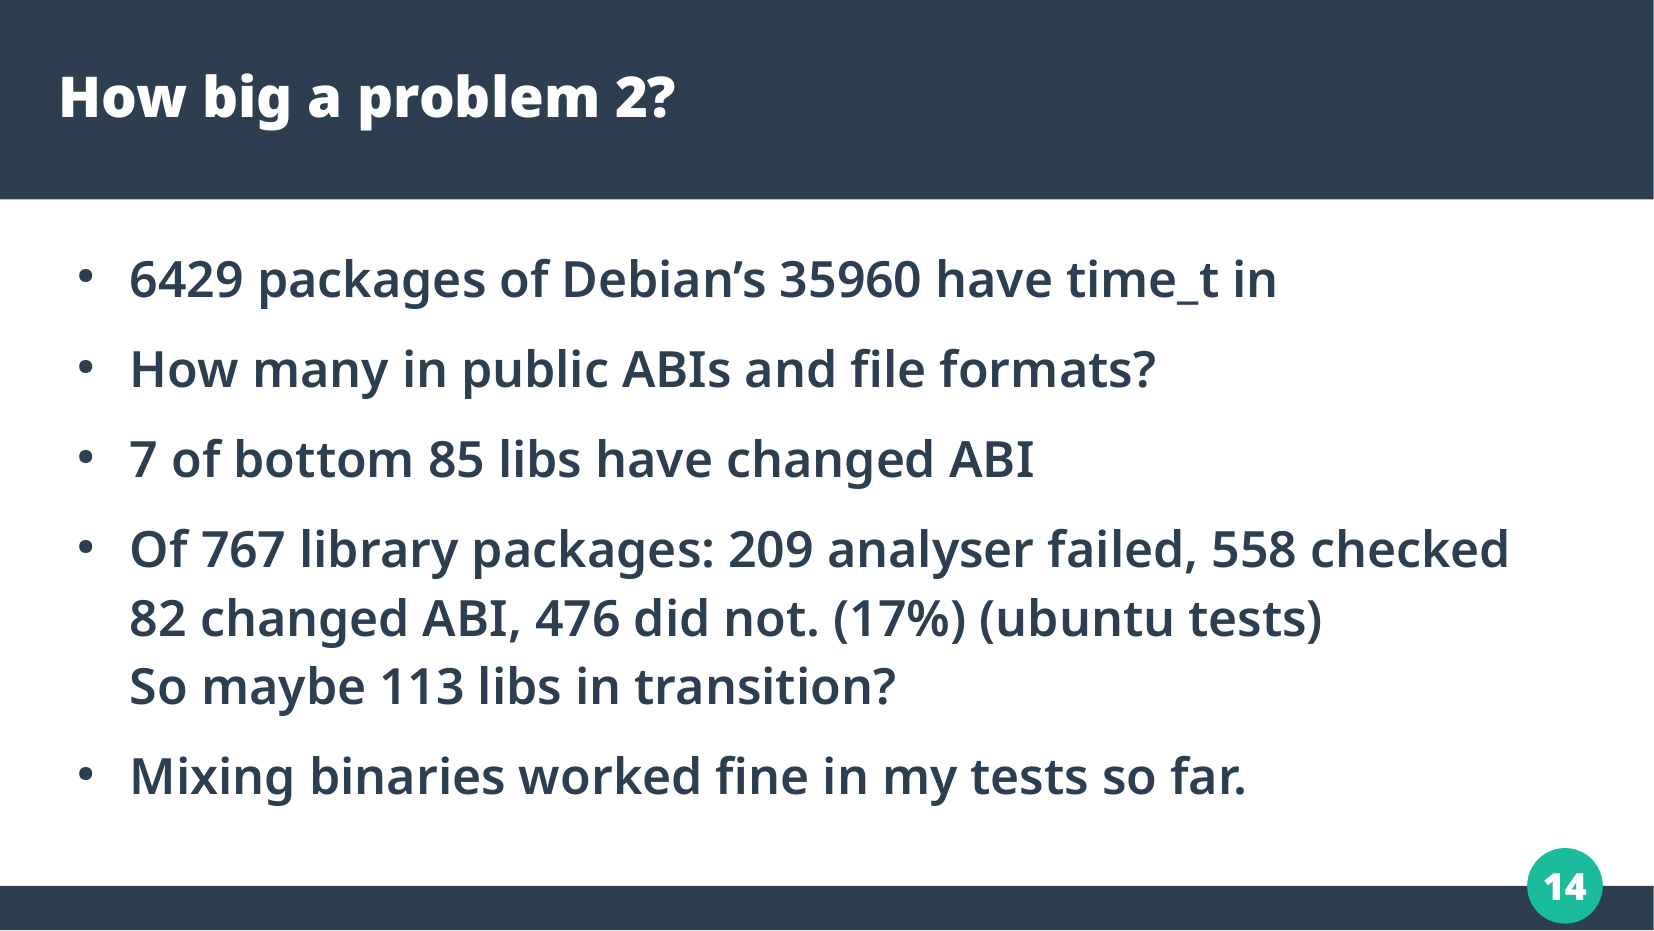

# How big a problem 2?
6429 packages of Debian’s 35960 have time_t in
How many in public ABIs and file formats?
7 of bottom 85 libs have changed ABI
Of 767 library packages: 209 analyser failed, 558 checked
82 changed ABI, 476 did not. (17%) (ubuntu tests)
So maybe 113 libs in transition?
Mixing binaries worked fine in my tests so far.